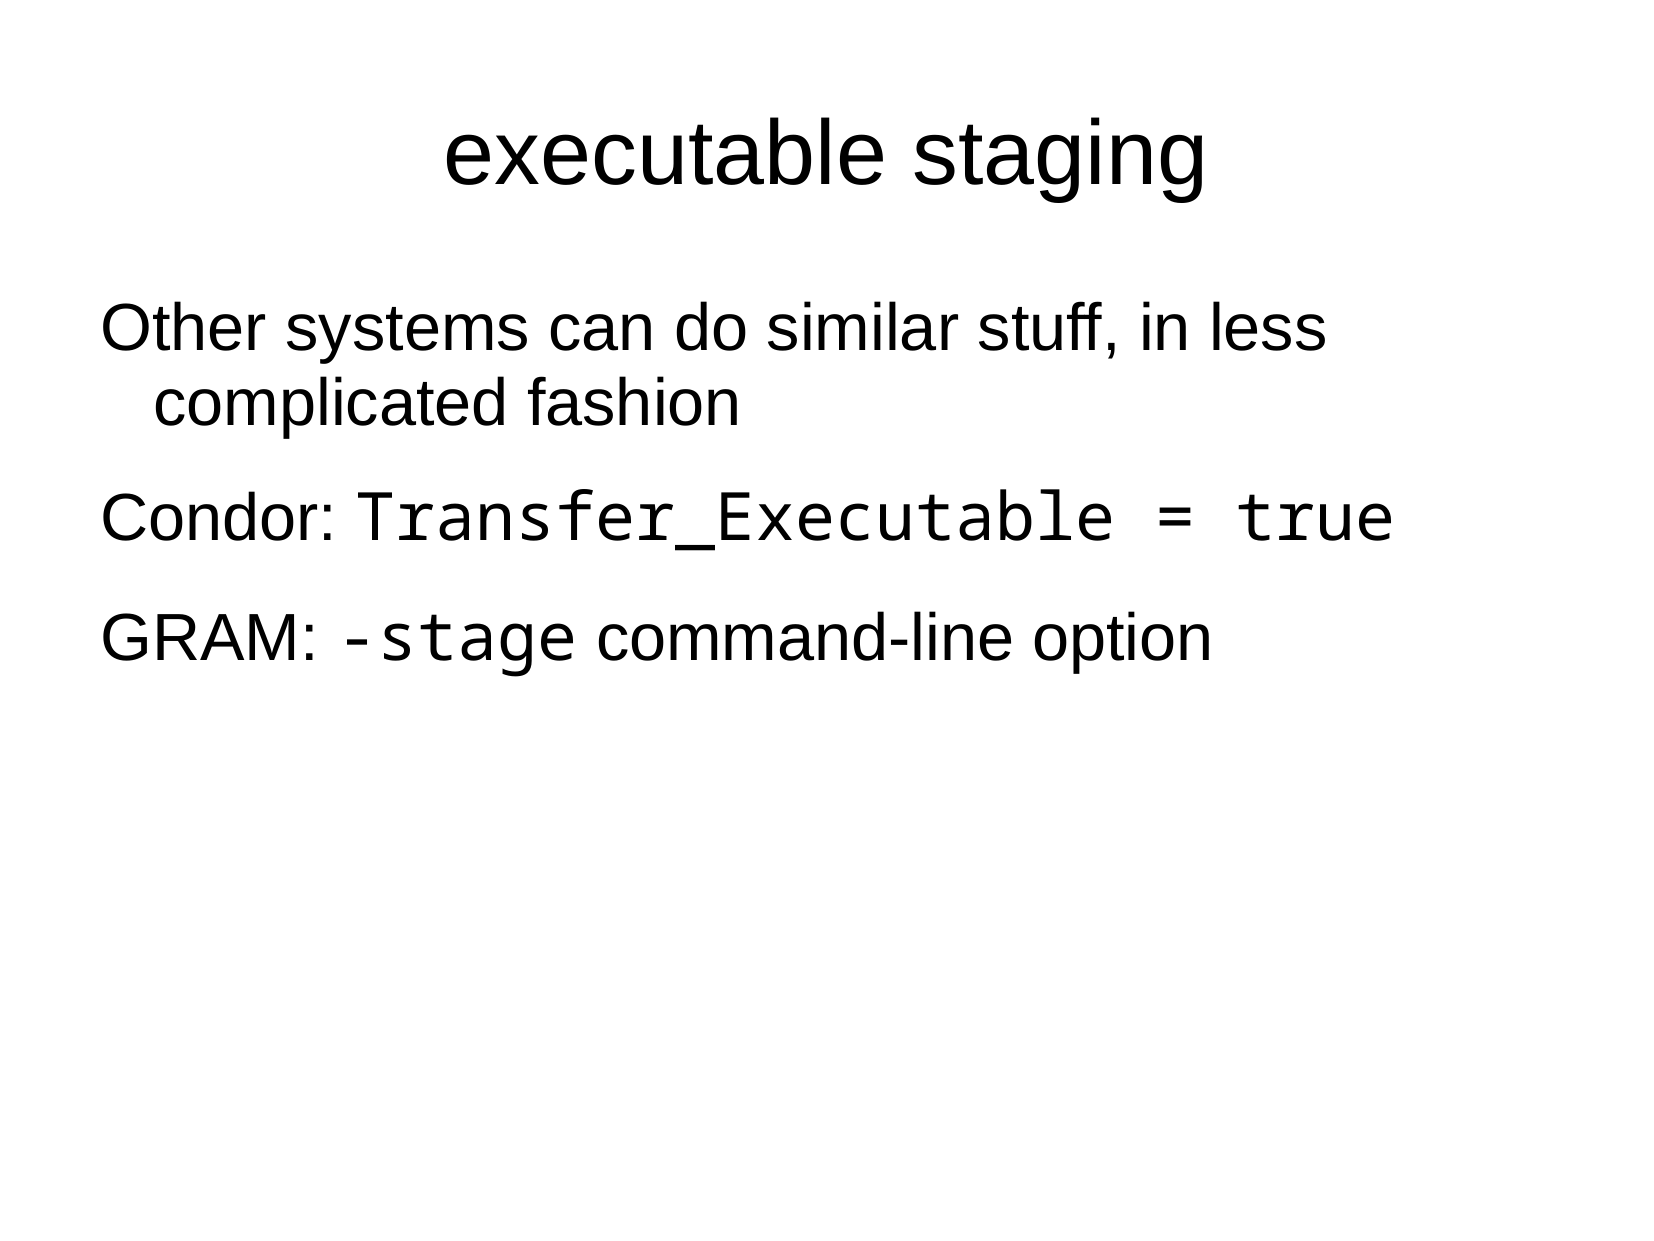

# executable staging
Other systems can do similar stuff, in less complicated fashion
Condor: Transfer_Executable = true
GRAM: -stage command-line option